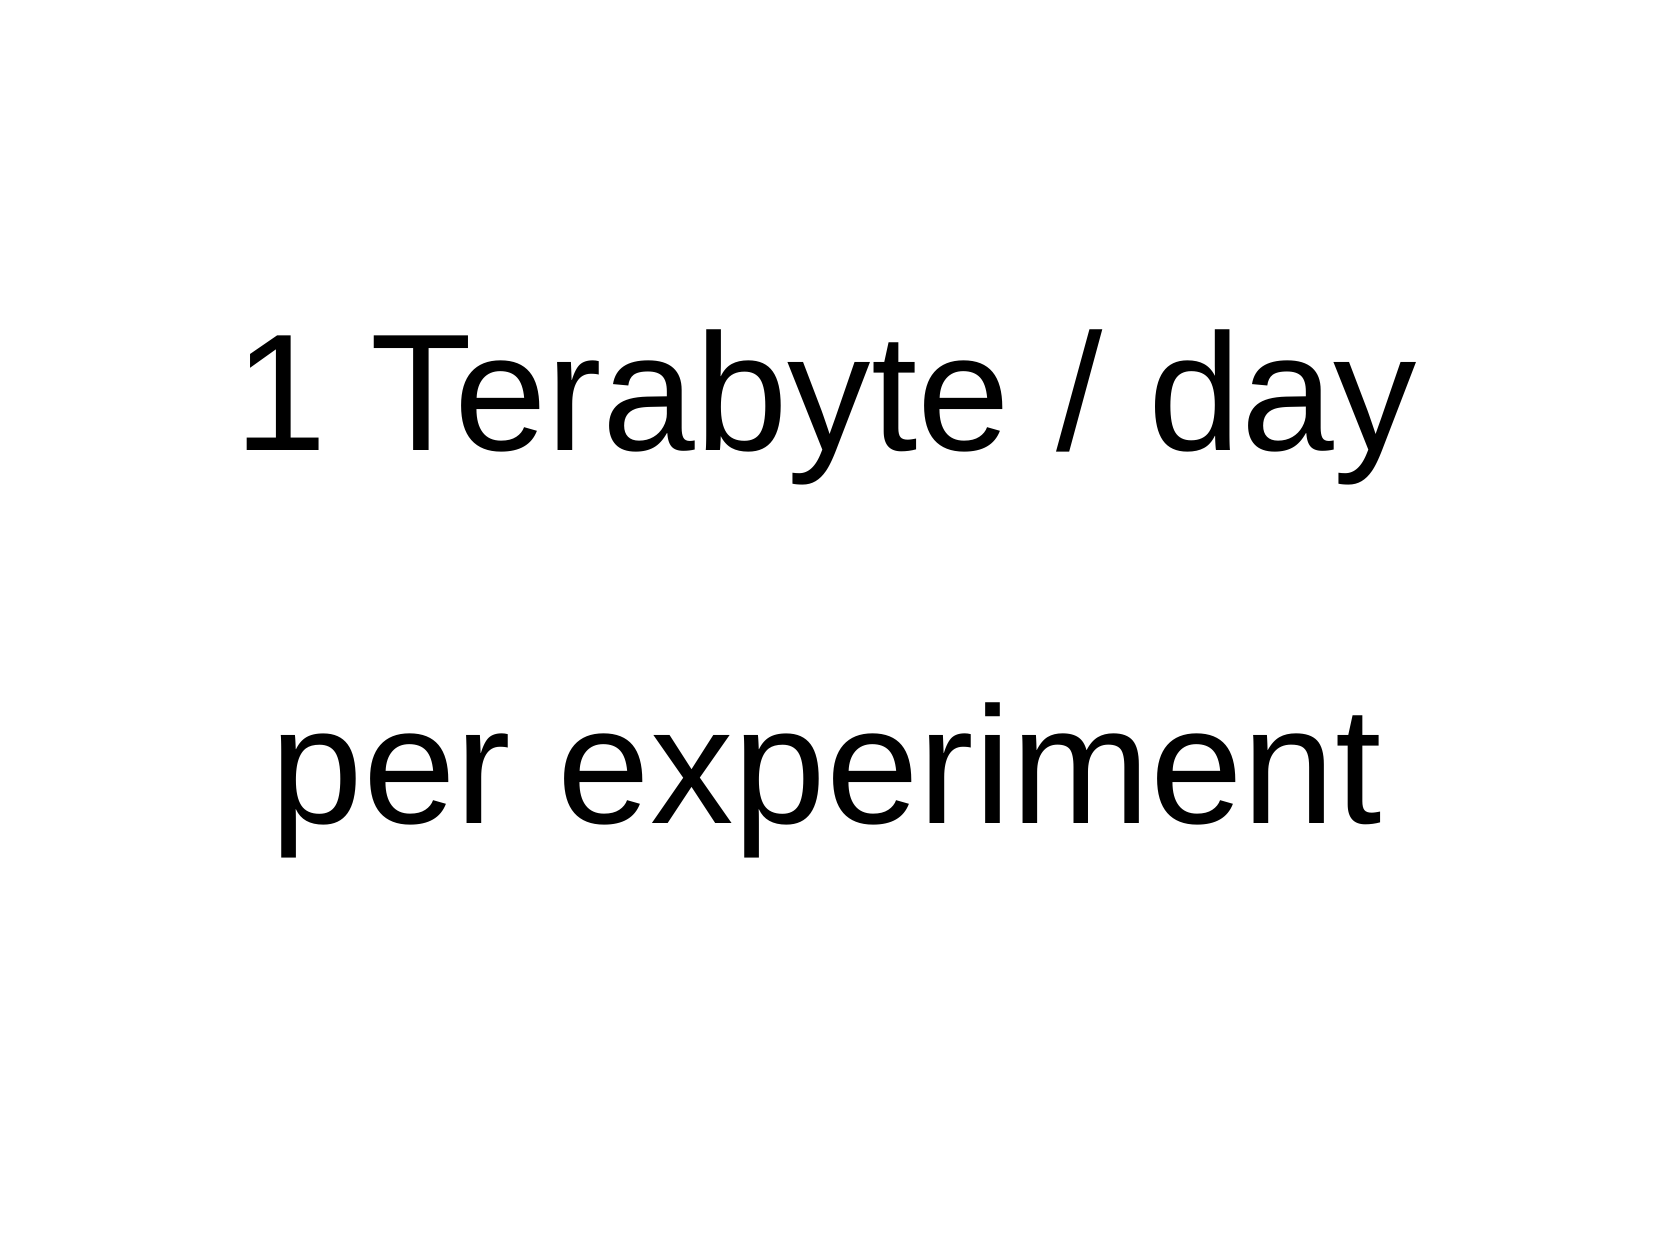

# 1 Terabyte / day
per experiment